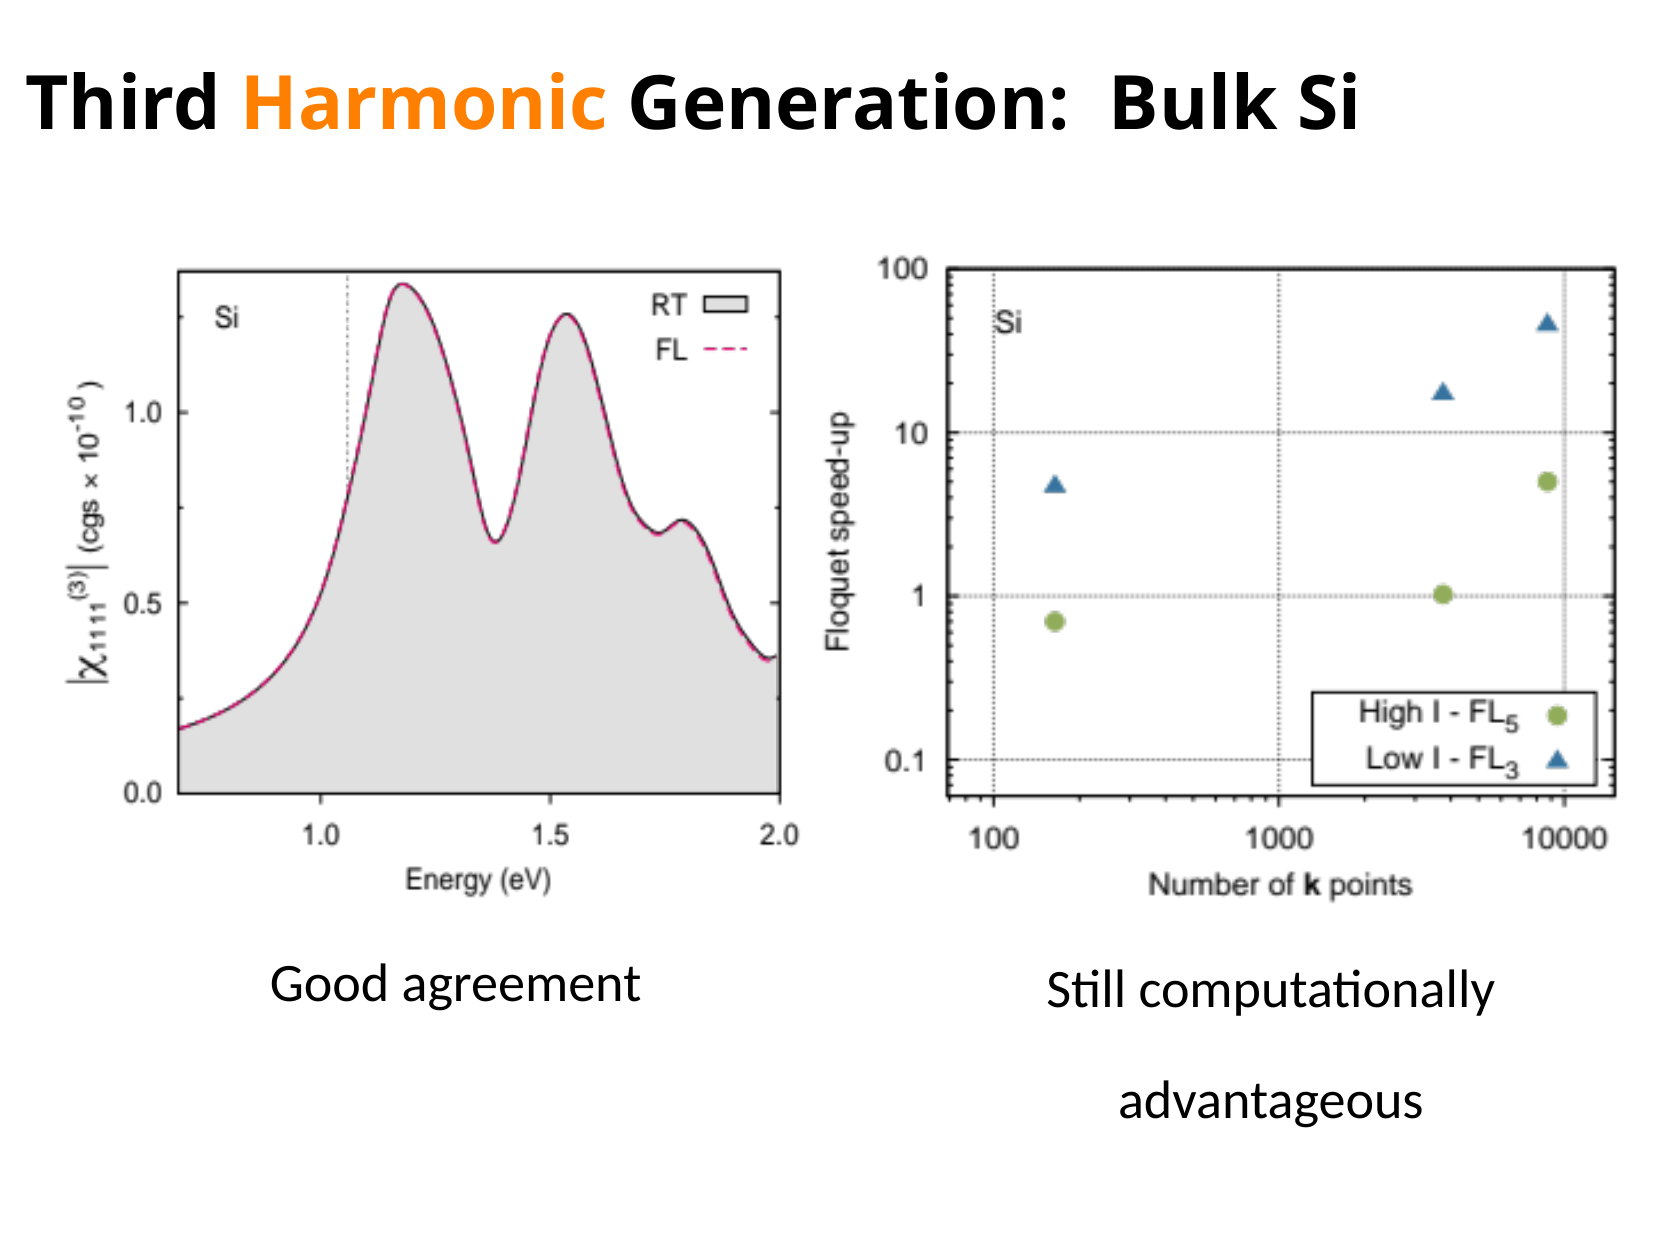

# Third Harmonic Generation: Bulk Si
Good agreement
Still computationally advantageous